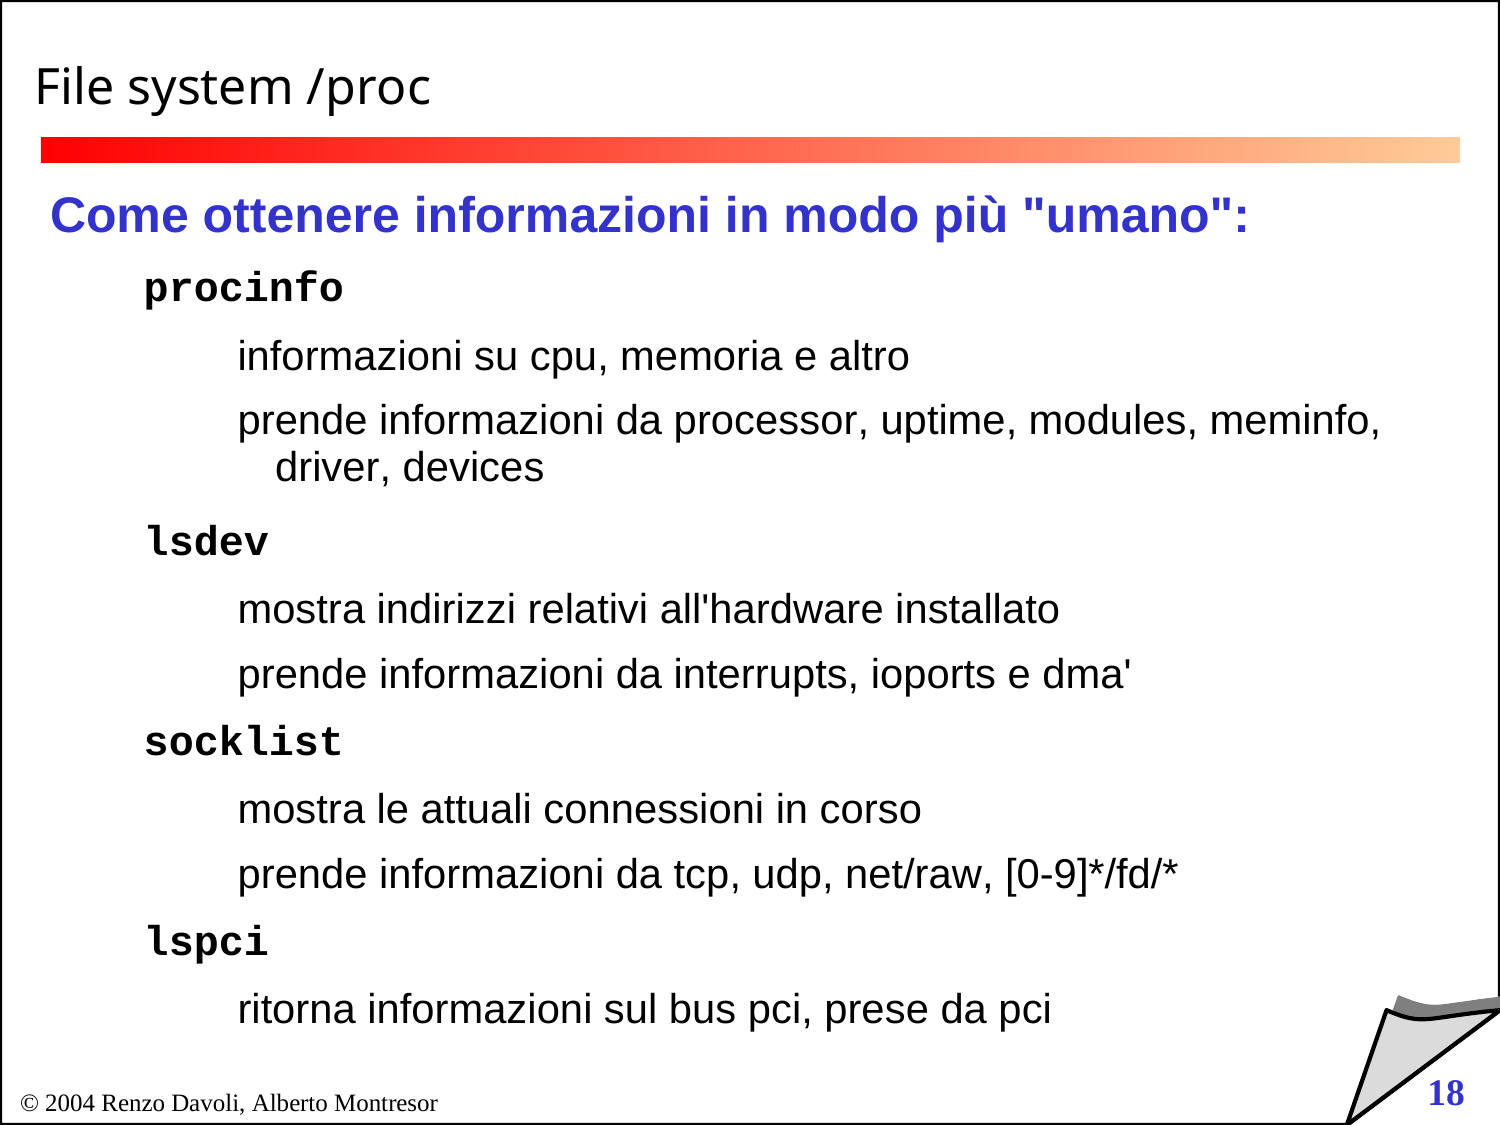

# File system /proc
Come ottenere informazioni in modo più "umano":
procinfo
informazioni su cpu, memoria e altro
prende informazioni da processor, uptime, modules, meminfo, driver, devices
lsdev
mostra indirizzi relativi all'hardware installato
prende informazioni da interrupts, ioports e dma'
socklist
mostra le attuali connessioni in corso
prende informazioni da tcp, udp, net/raw, [0-9]*/fd/*
lspci
ritorna informazioni sul bus pci, prese da pci